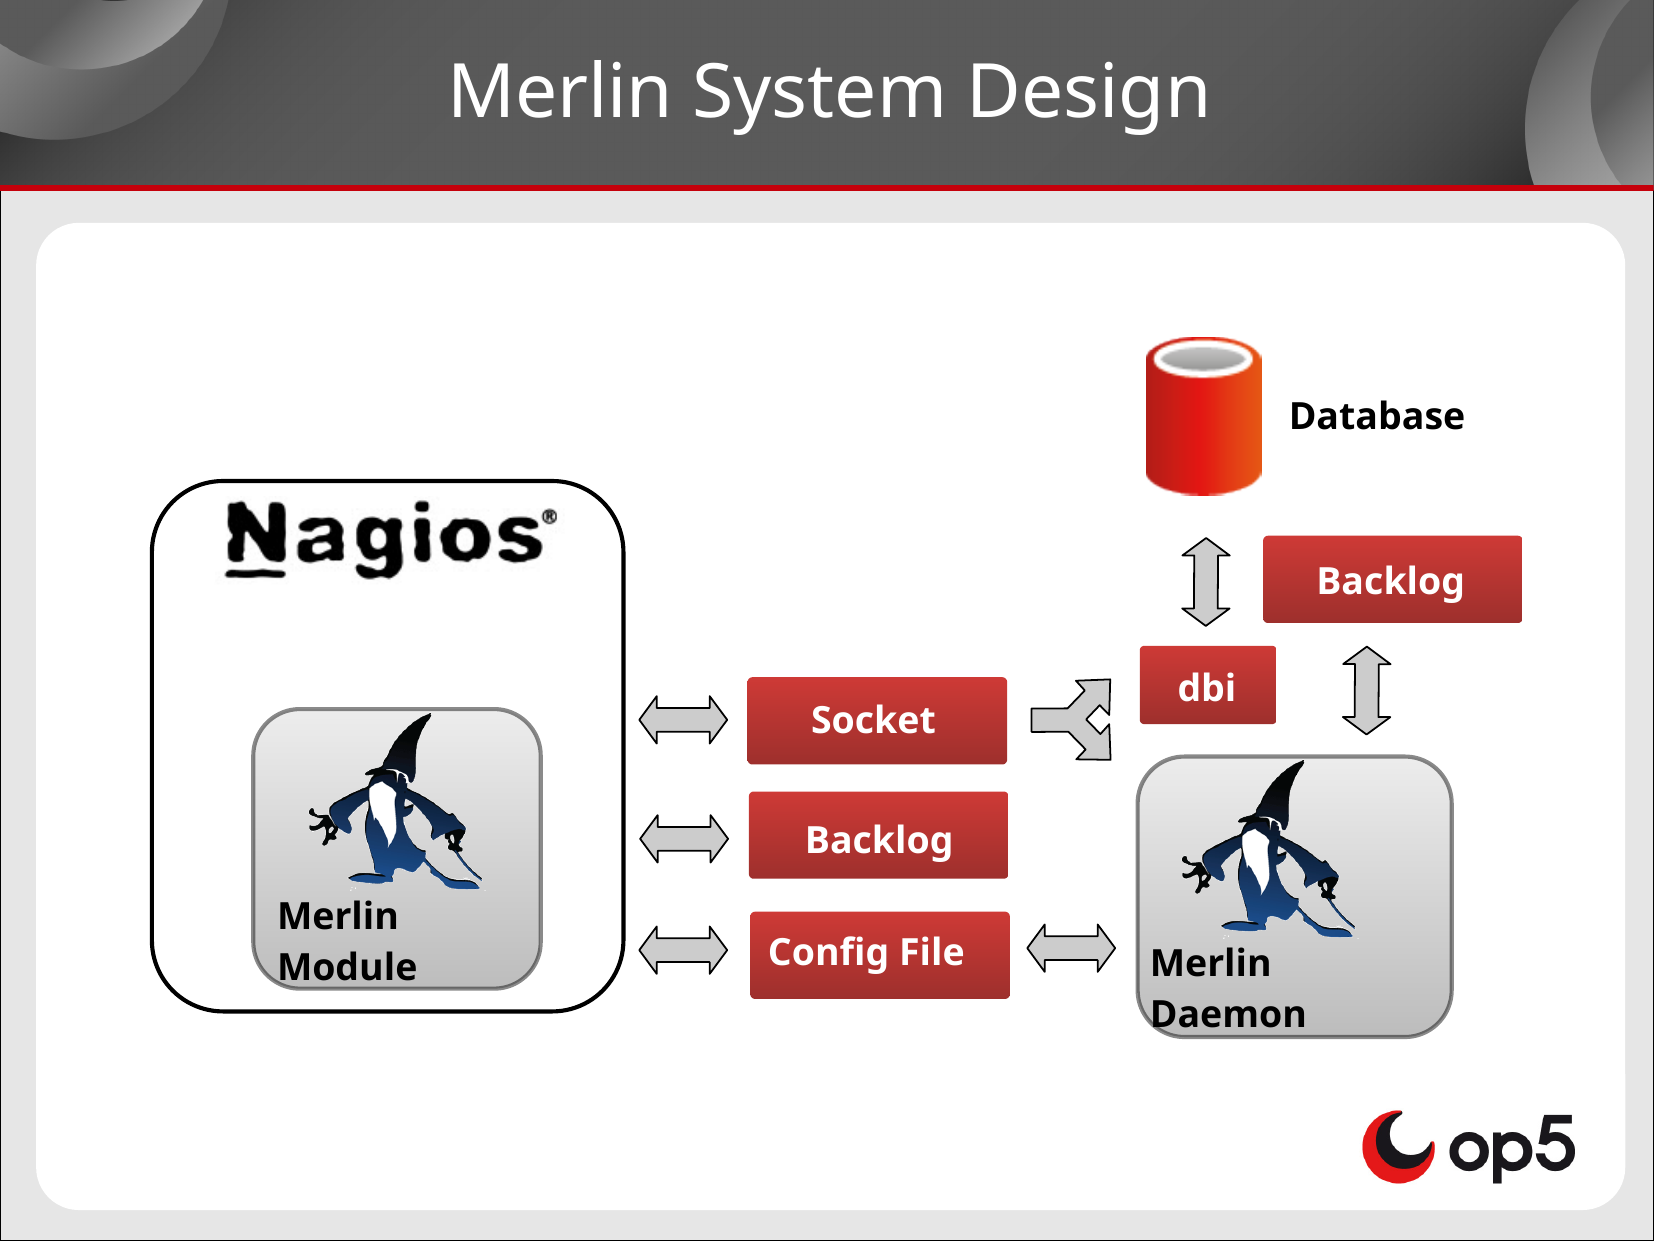

# Merlin System Design
Database
Backlog
Backlog
dbi
Socket
Backlog
Merlin Module
Config File
Merlin Daemon